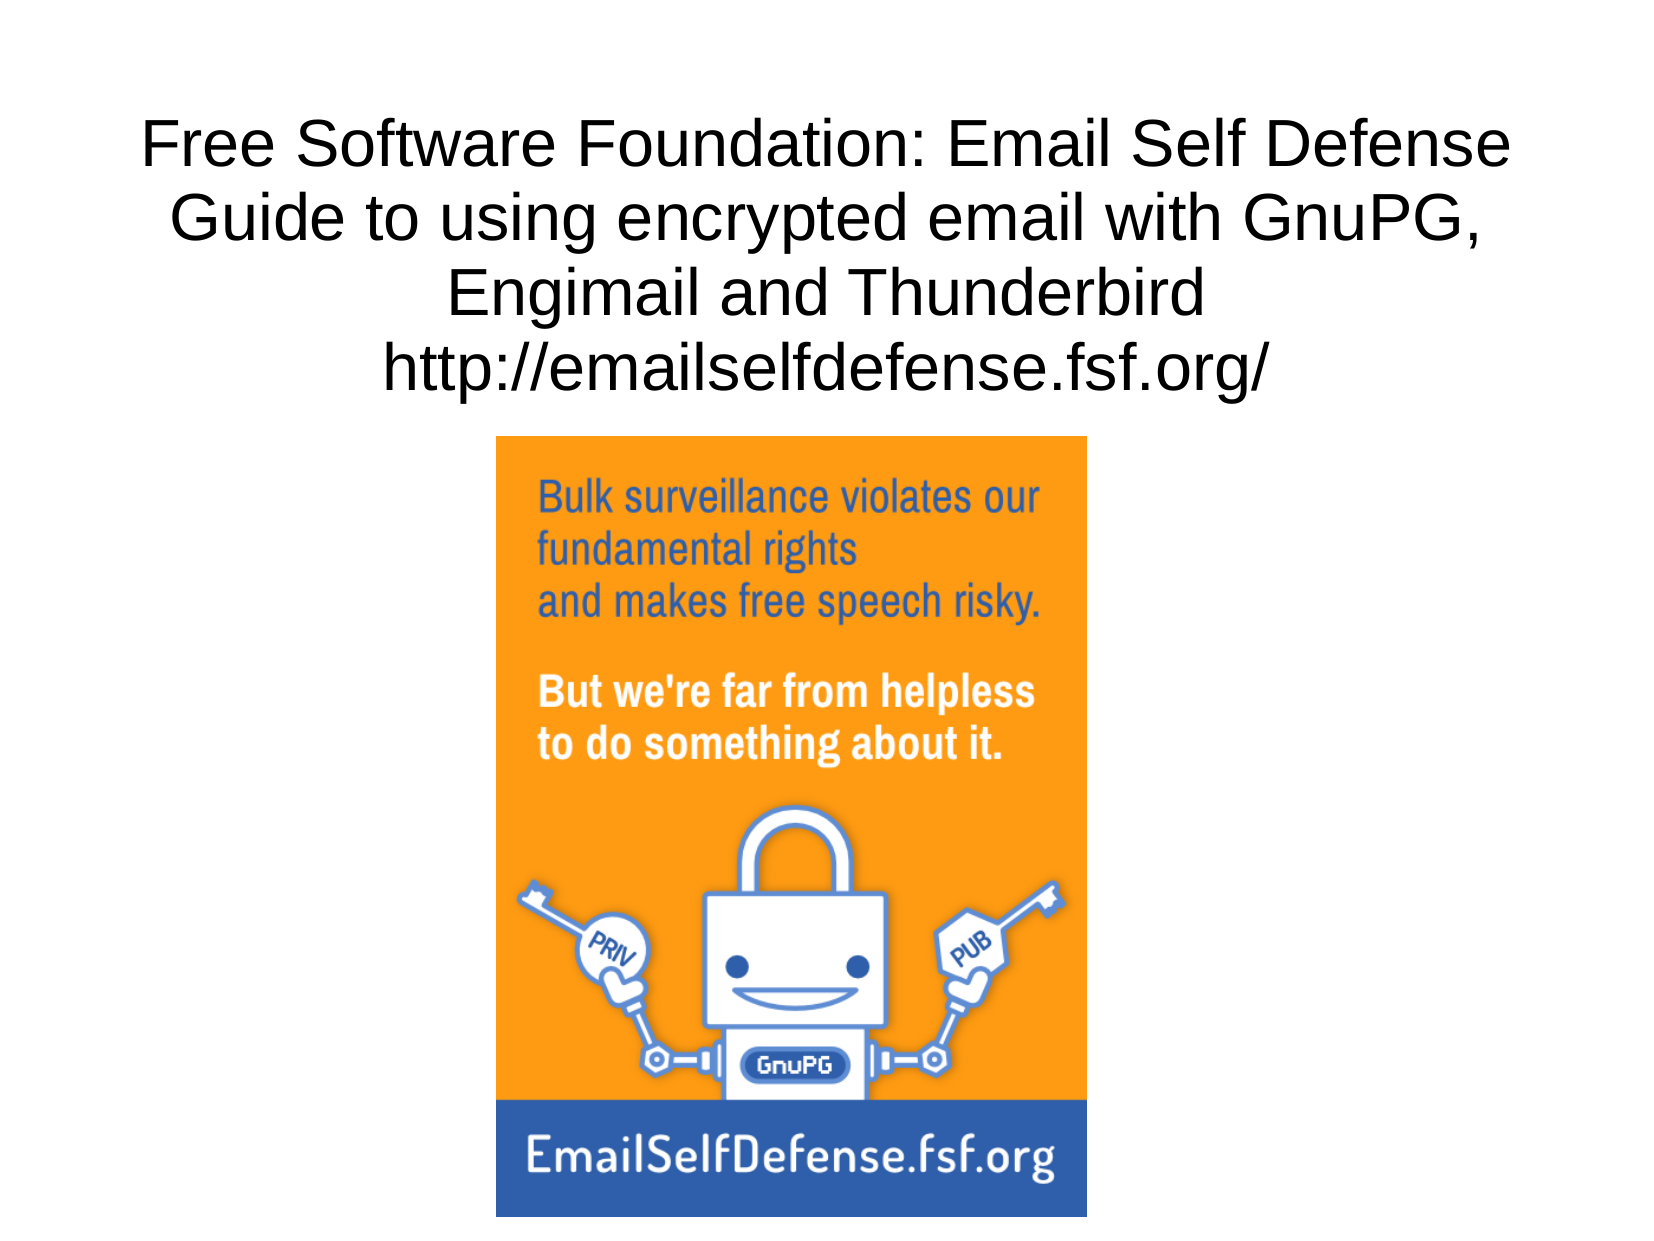

# Free Software Foundation: Email Self Defense
Guide to using encrypted email with GnuPG, Engimail and Thunderbird
http://emailselfdefense.fsf.org/